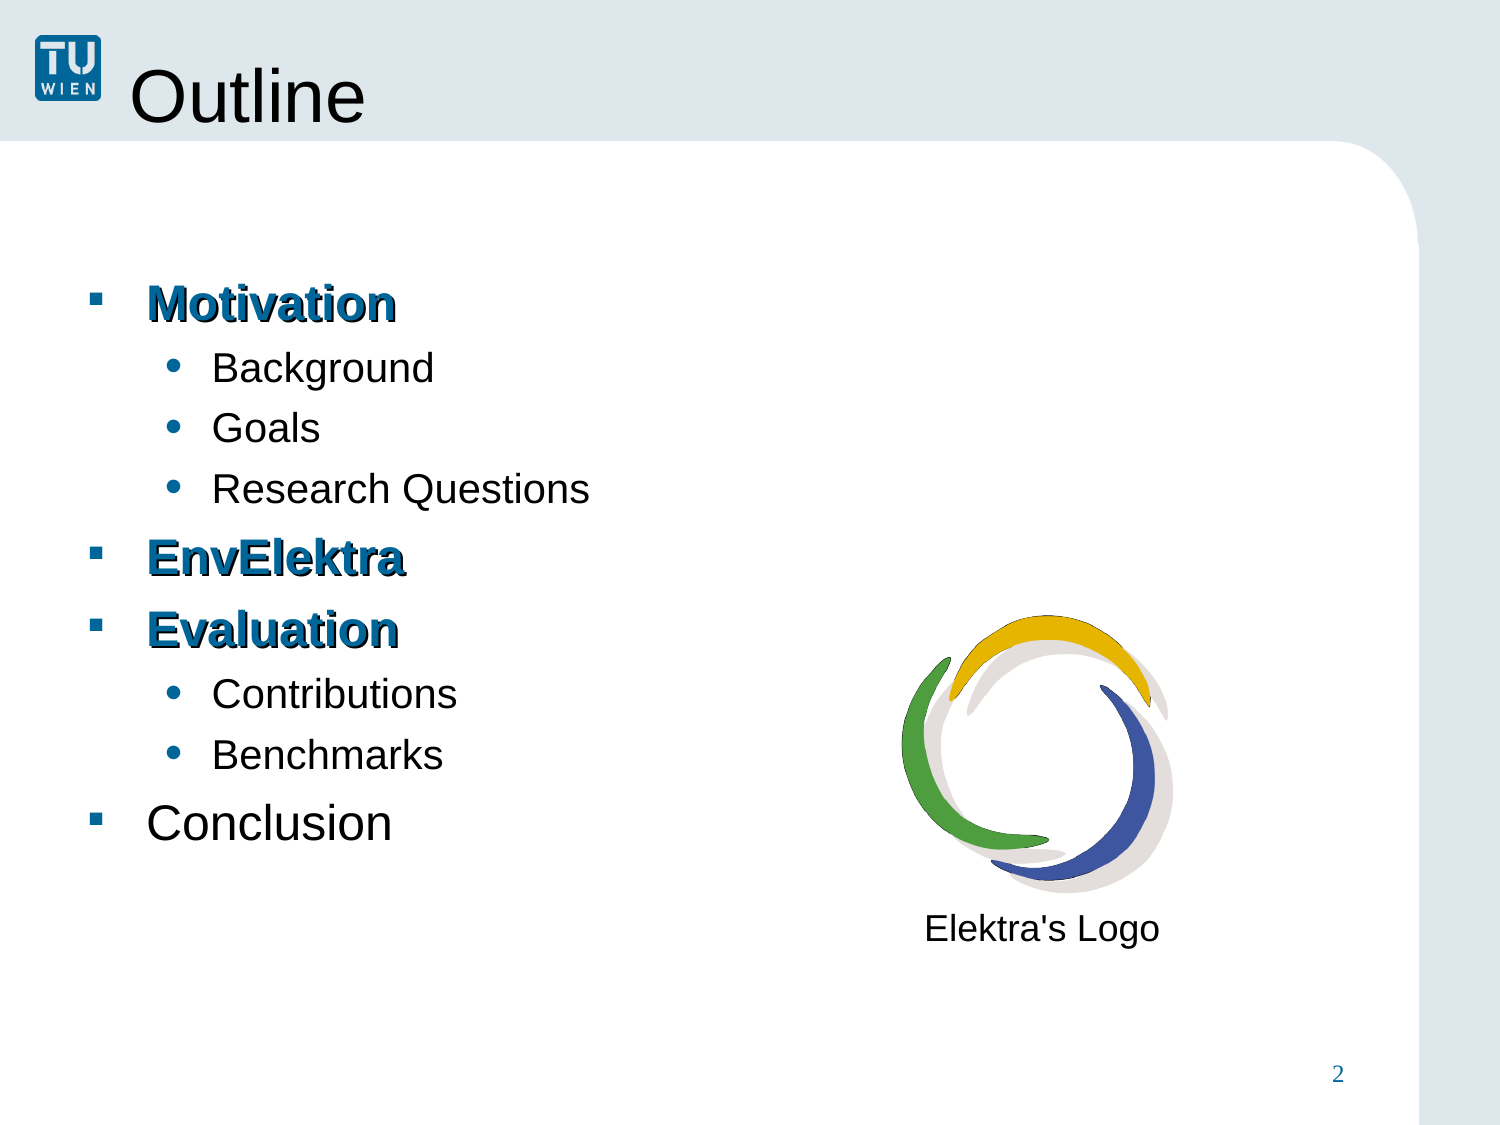

# Outline
Motivation
Background
Goals
Research Questions
EnvElektra
Evaluation
Contributions
Benchmarks
Conclusion
Elektra's Logo
2